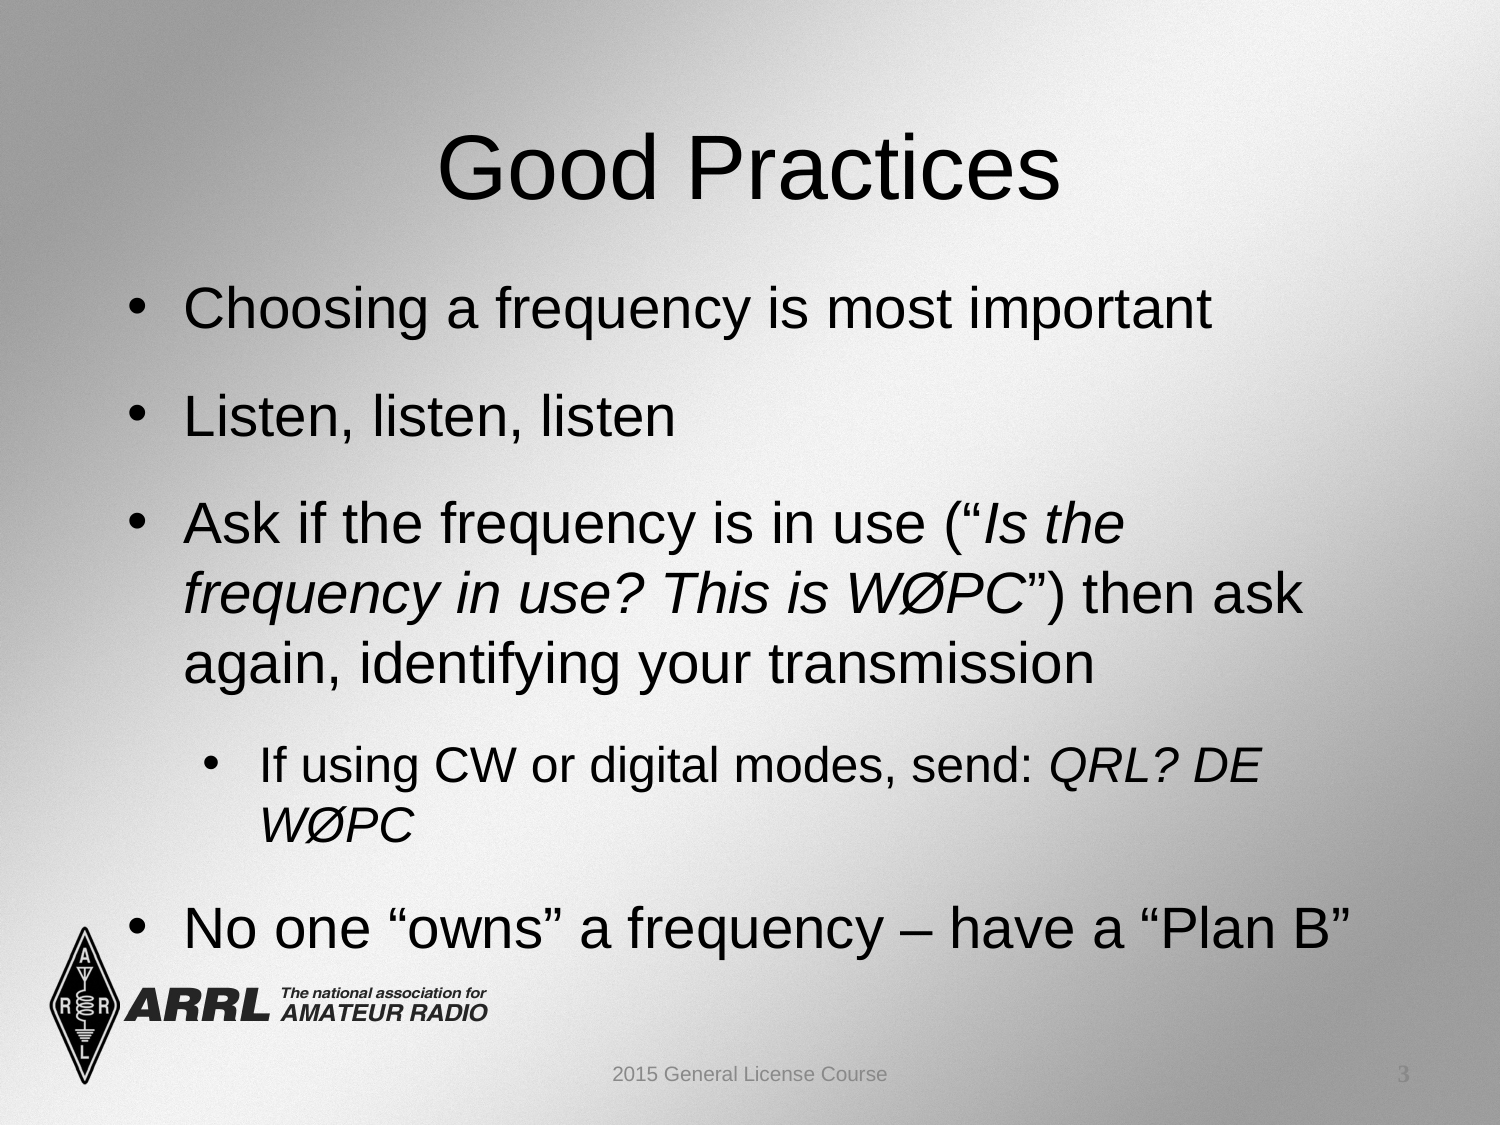

Good Practices
Choosing a frequency is most important
Listen, listen, listen
Ask if the frequency is in use (“Is the frequency in use? This is WØPC”) then ask again, identifying your transmission
If using CW or digital modes, send: QRL? DE WØPC
No one “owns” a frequency – have a “Plan B”
2015 General License Course